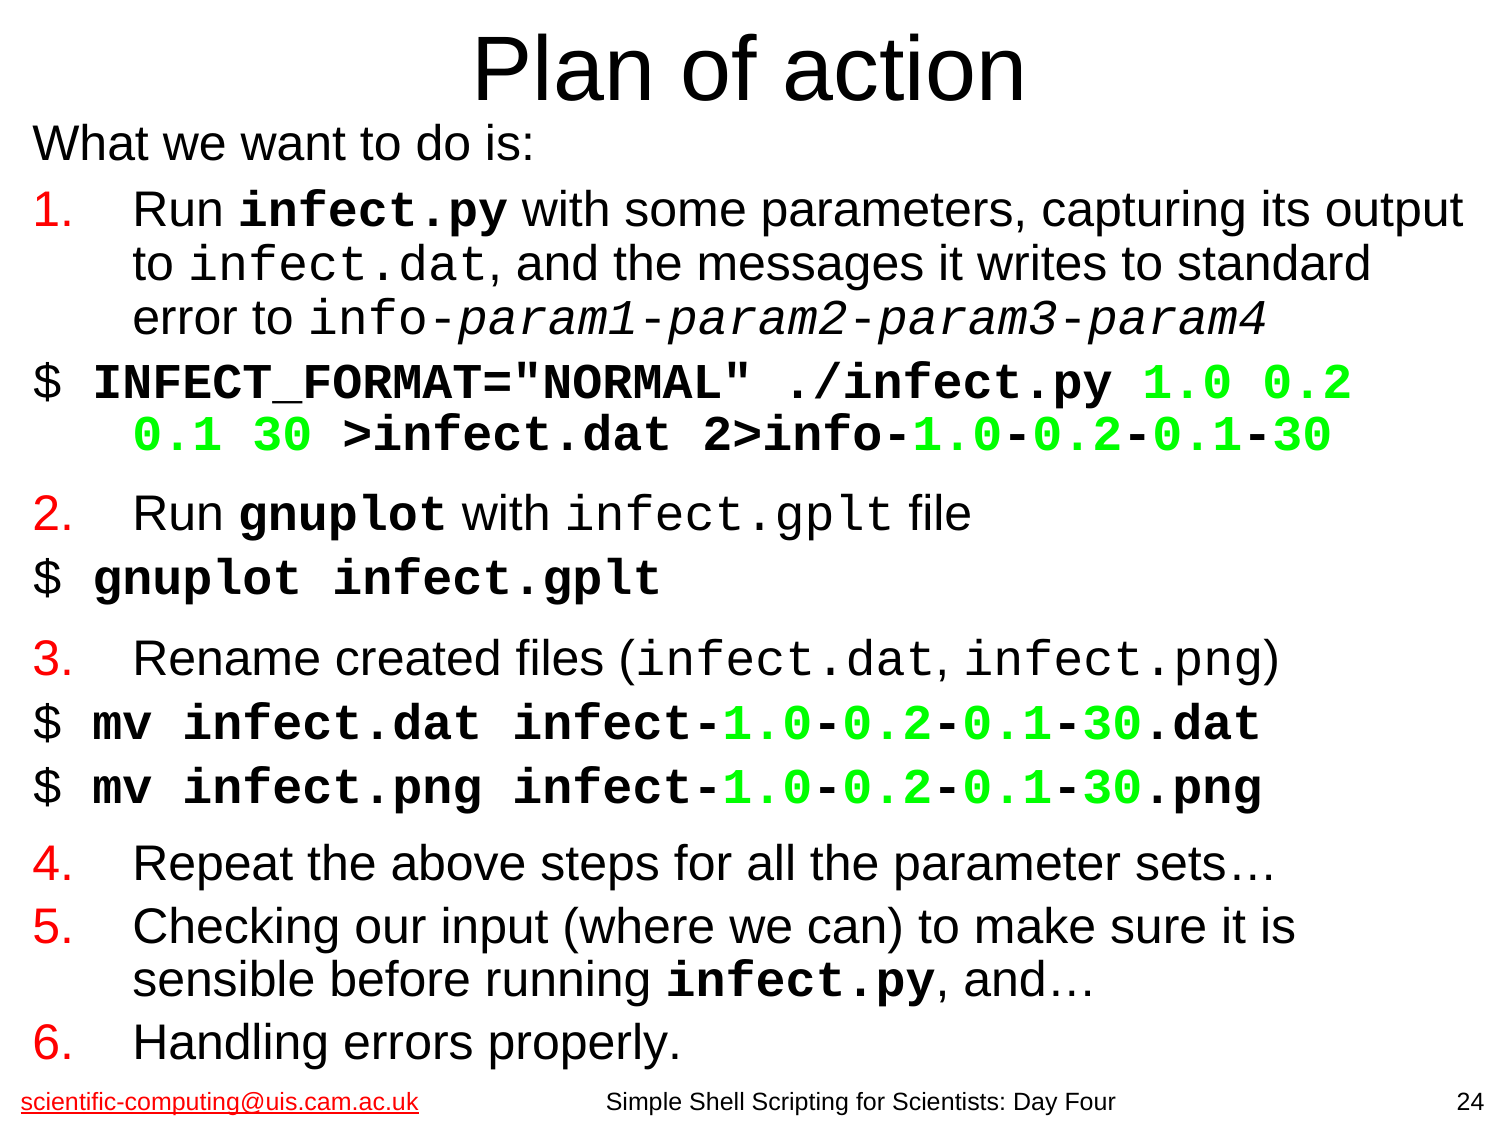

# Plan of action
What we want to do is:
1.	Run infect.py with some parameters, capturing its output to infect.dat, and the messages it writes to standard error to info-param1-param2-param3-param4
$ INFECT_FORMAT="NORMAL" ./infect.py 1.0 0.2 0.1 30 >infect.dat 2>info-1.0-0.2-0.1-30
2.	Run gnuplot with infect.gplt file
$ gnuplot infect.gplt
3.	Rename created files (infect.dat, infect.png)
$ mv infect.dat infect-1.0-0.2-0.1-30.dat
$ mv infect.png infect-1.0-0.2-0.1-30.png
4.	Repeat the above steps for all the parameter sets…
5.	Checking our input (where we can) to make sure it is sensible before running infect.py, and…
6.	Handling errors properly.
escience-support@ucs.cam.ac.uk	Simple Shell Scripting for Scientists: Day One
24